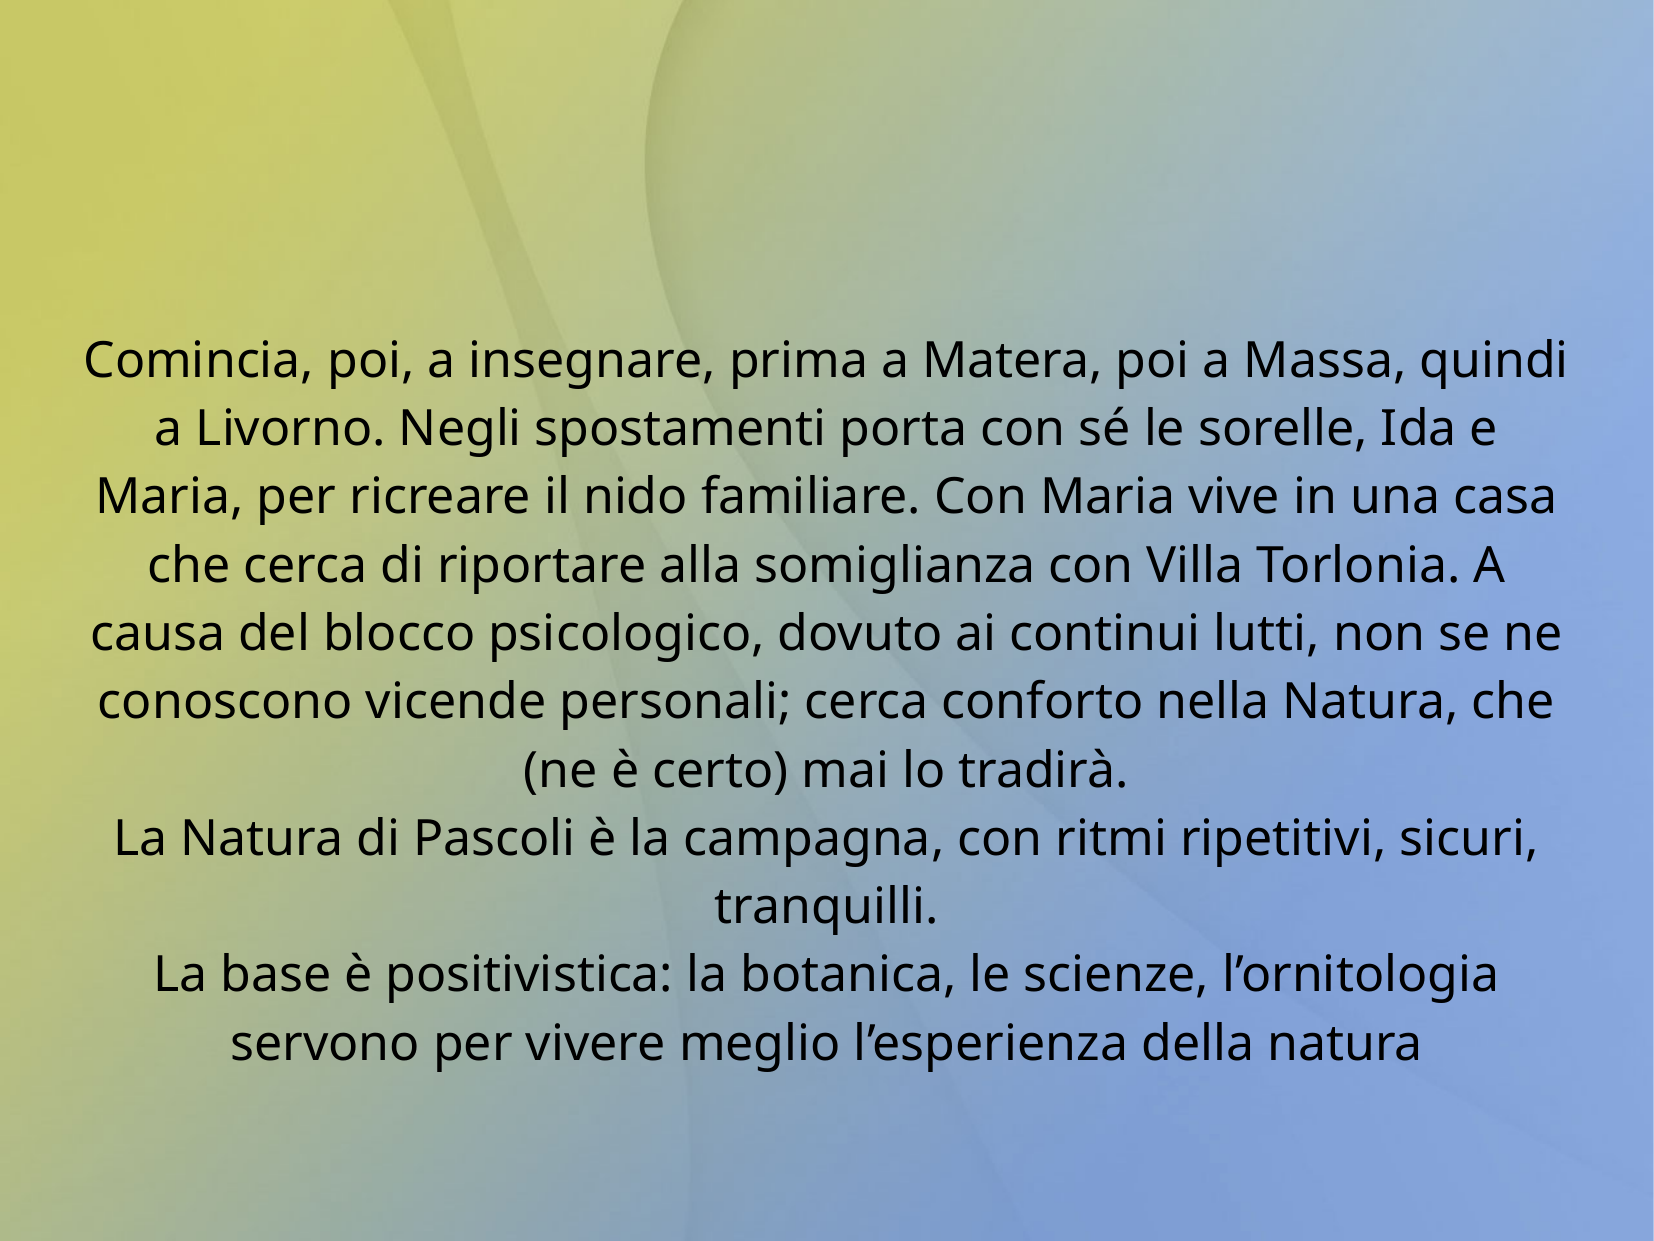

# Comincia, poi, a insegnare, prima a Matera, poi a Massa, quindi a Livorno. Negli spostamenti porta con sé le sorelle, Ida e Maria, per ricreare il nido familiare. Con Maria vive in una casa che cerca di riportare alla somiglianza con Villa Torlonia. A causa del blocco psicologico, dovuto ai continui lutti, non se ne conoscono vicende personali; cerca conforto nella Natura, che (ne è certo) mai lo tradirà.
La Natura di Pascoli è la campagna, con ritmi ripetitivi, sicuri, tranquilli.
La base è positivistica: la botanica, le scienze, l’ornitologia servono per vivere meglio l’esperienza della natura